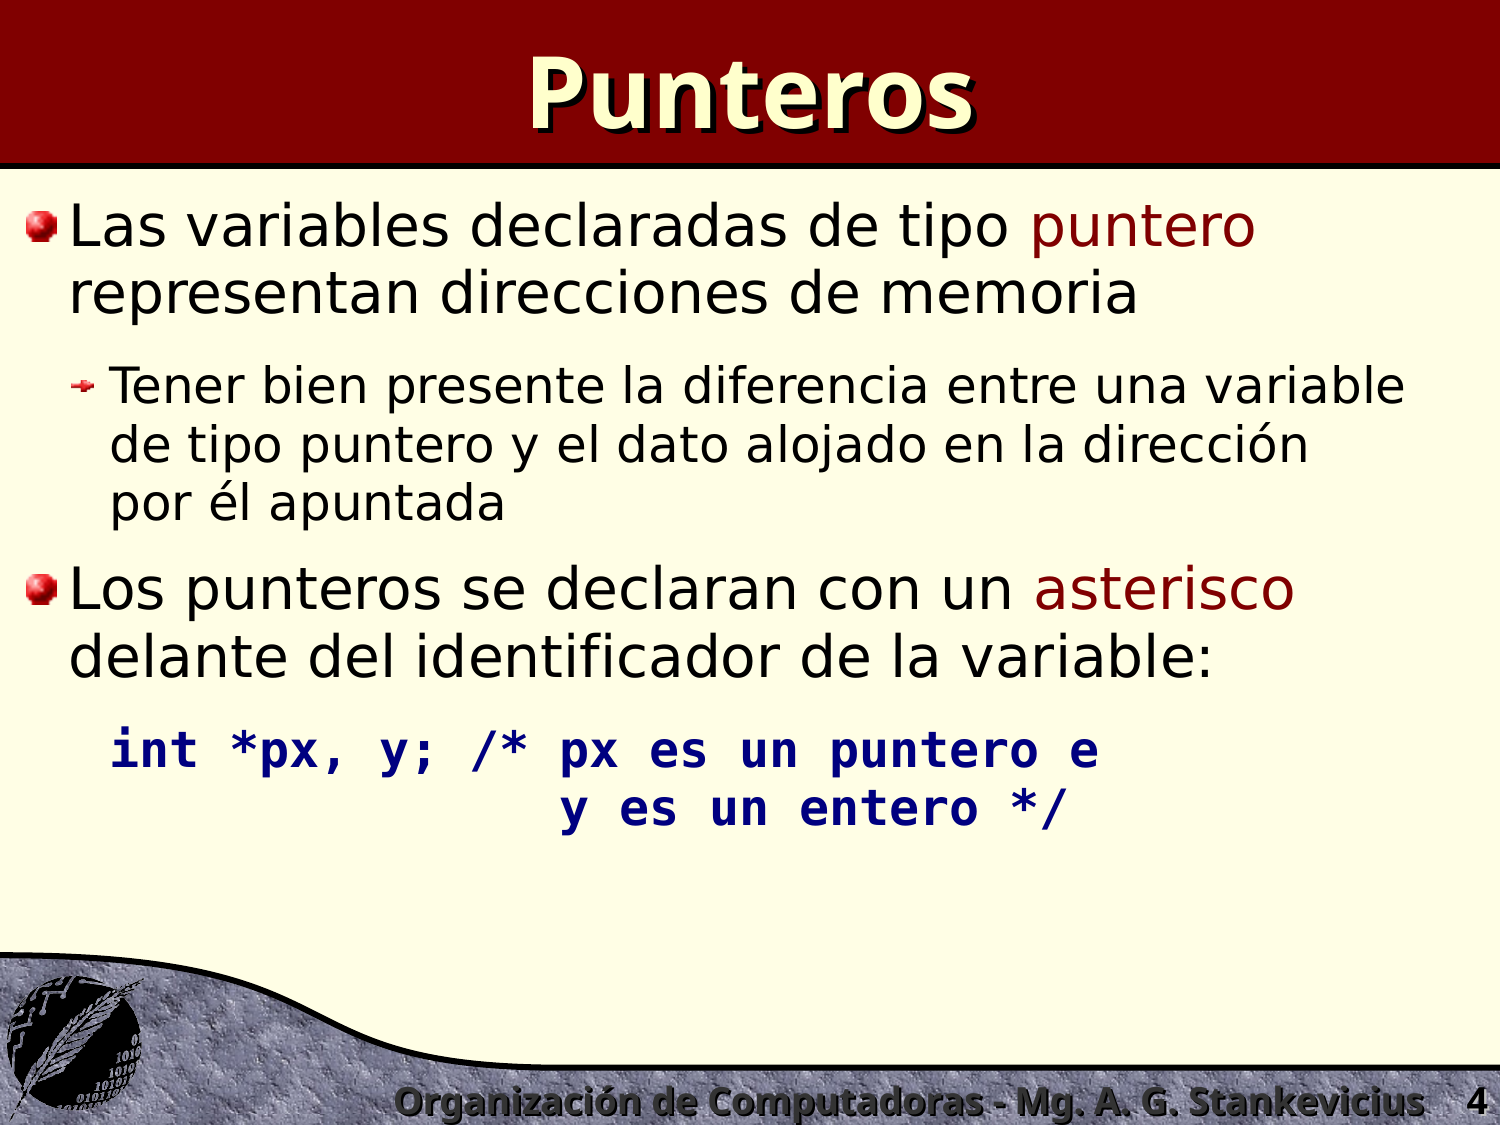

# Punteros
Las variables declaradas de tipo puntero representan direcciones de memoria
Tener bien presente la diferencia entre una variable de tipo puntero y el dato alojado en la dirección
por él apuntada
Los punteros se declaran con un asterisco delante del identificador de la variable:
int *px, y; /* px es un puntero e
 y es un entero */
4